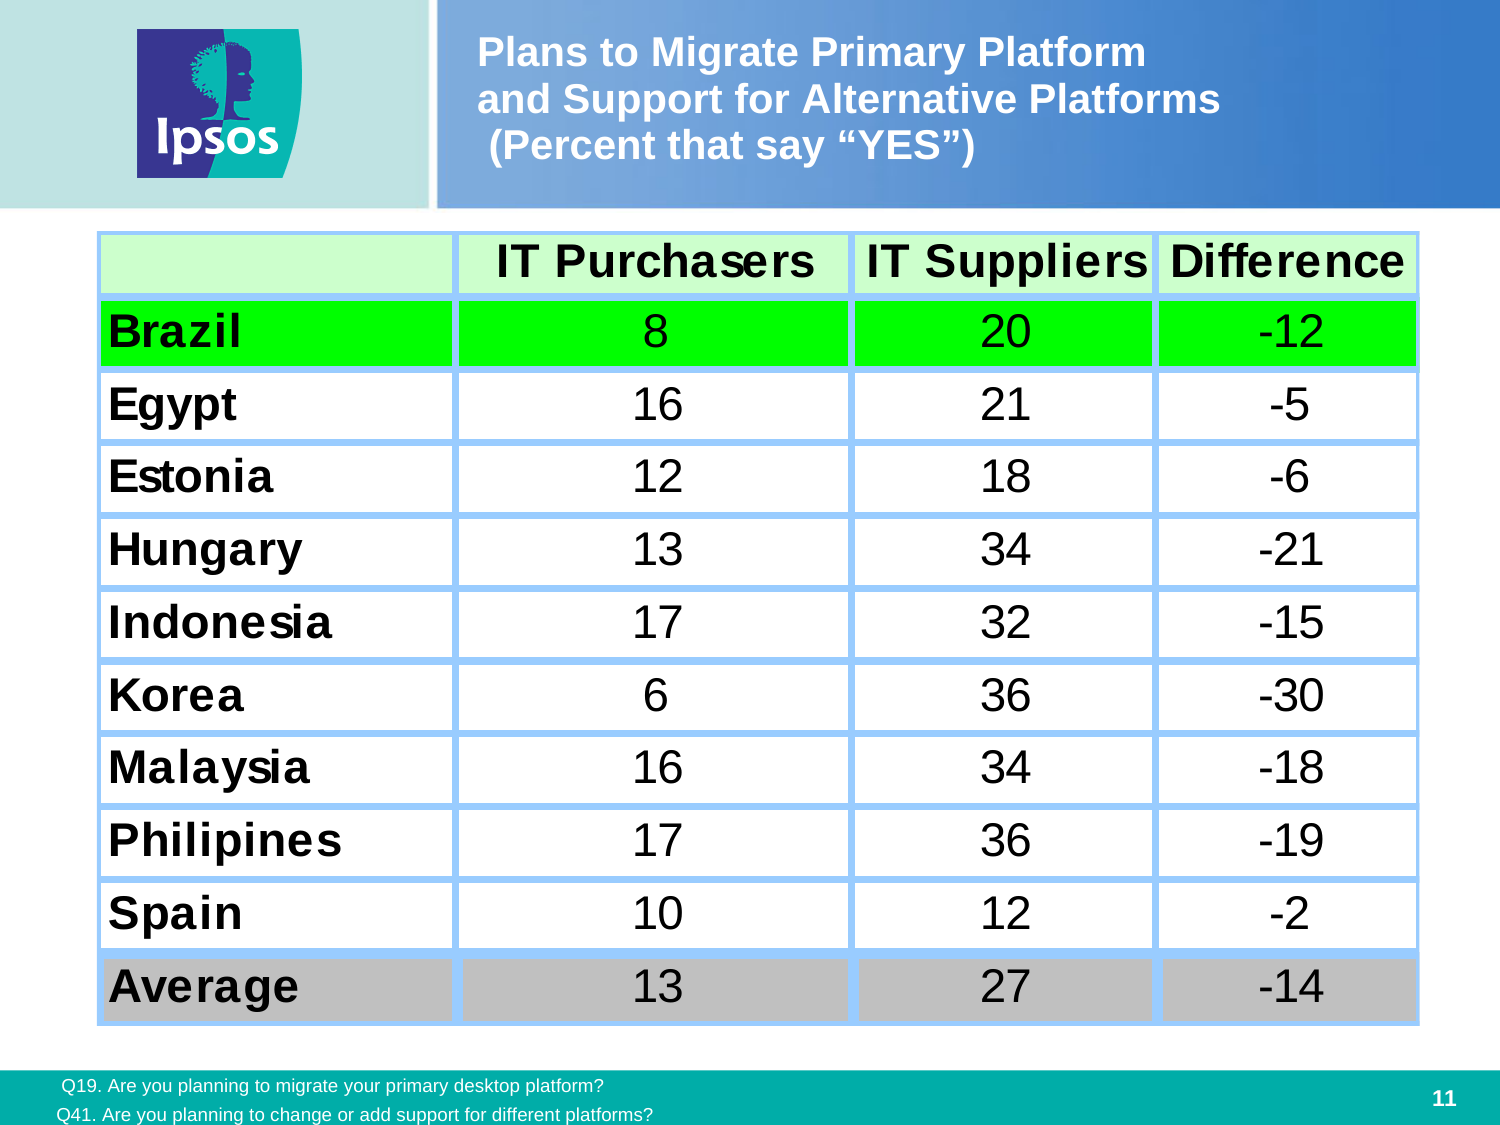

# Plans to Migrate Primary Platform and Support for Alternative Platforms (Percent that say “YES”)
 Q19. Are you planning to migrate your primary desktop platform?
Q41. Are you planning to change or add support for different platforms?